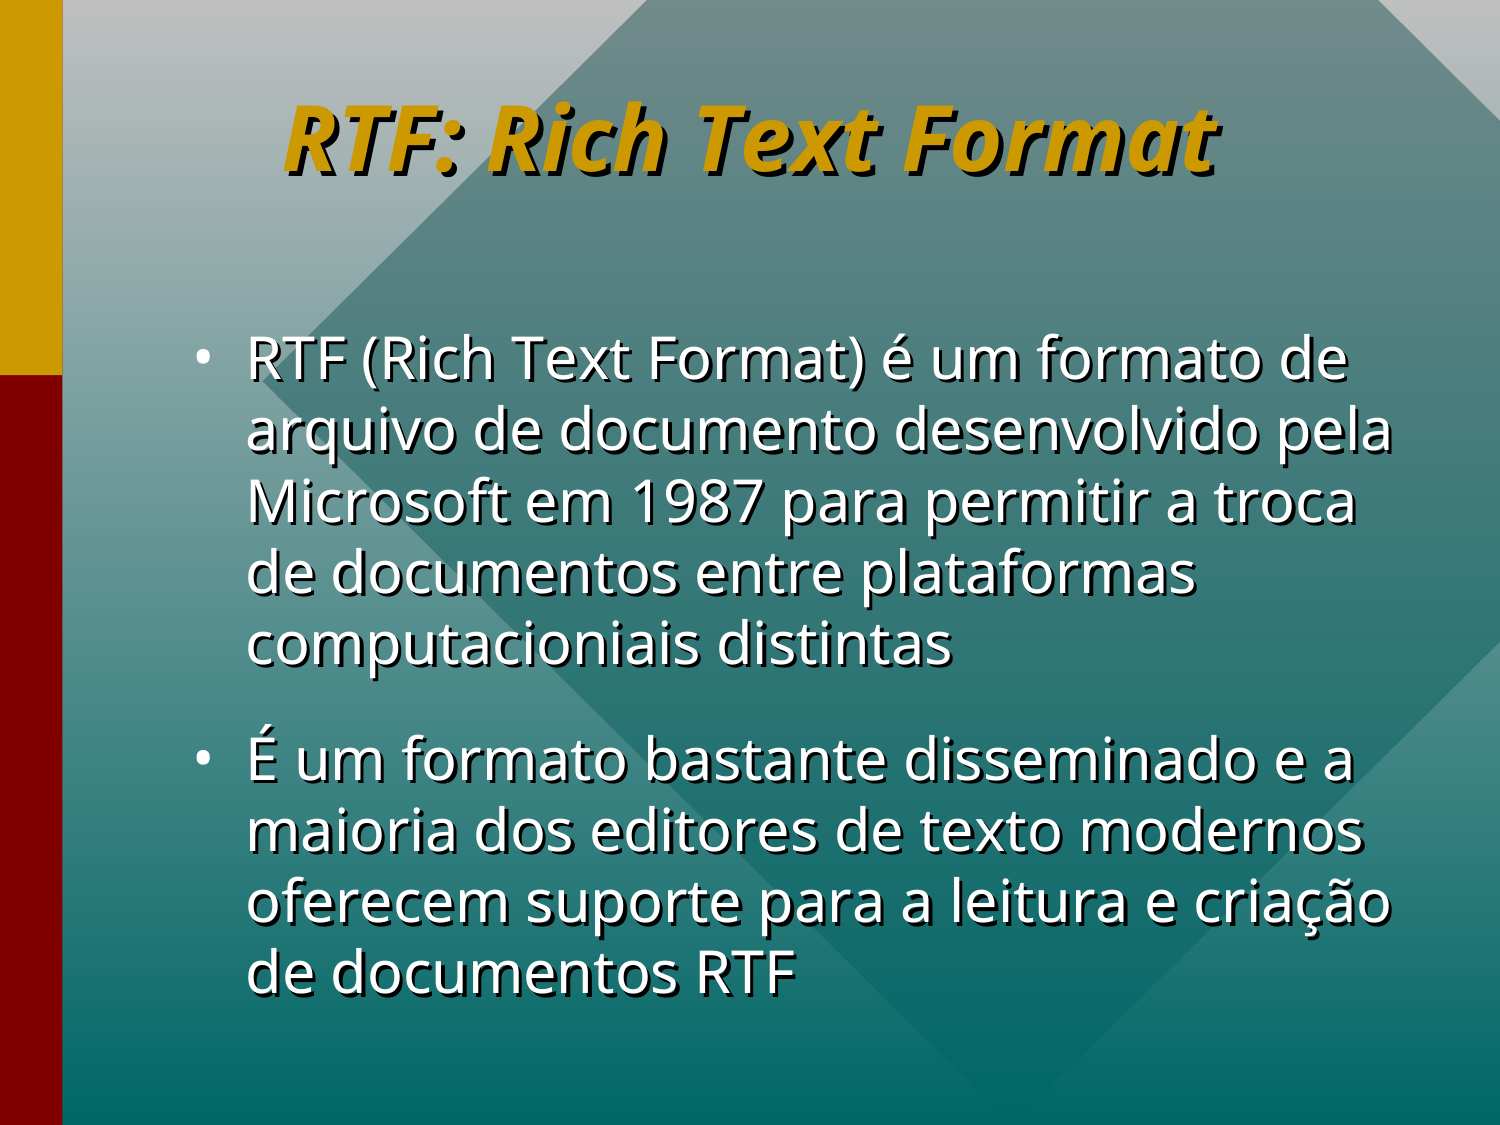

# RTF: Rich Text Format
RTF (Rich Text Format) é um formato de arquivo de documento desenvolvido pela Microsoft em 1987 para permitir a troca de documentos entre plataformas computacioniais distintas
É um formato bastante disseminado e a maioria dos editores de texto modernos oferecem suporte para a leitura e criação de documentos RTF